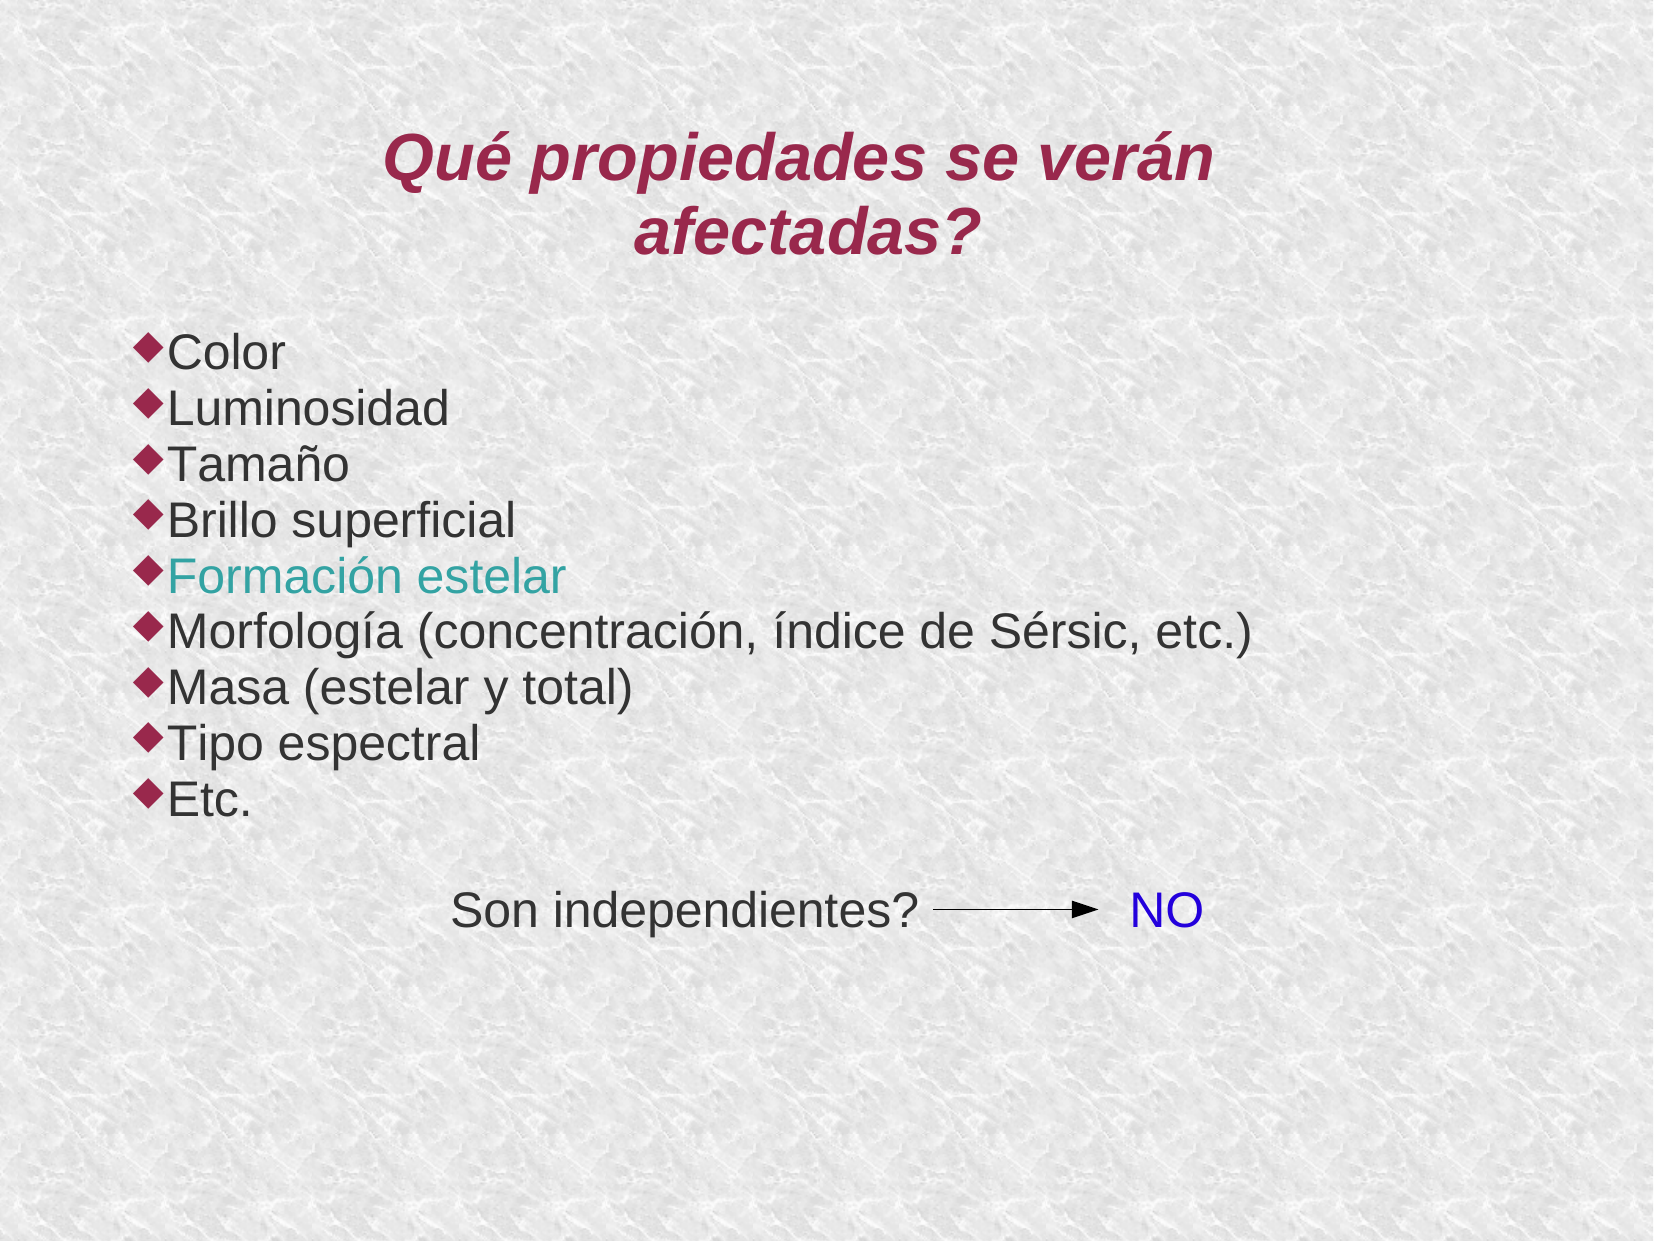

# Qué propiedades se verán afectadas?
Color
Luminosidad
Tamaño
Brillo superficial
Formación estelar
Morfología (concentración, índice de Sérsic, etc.)
Masa (estelar y total)
Tipo espectral
Etc.
Son independientes? NO